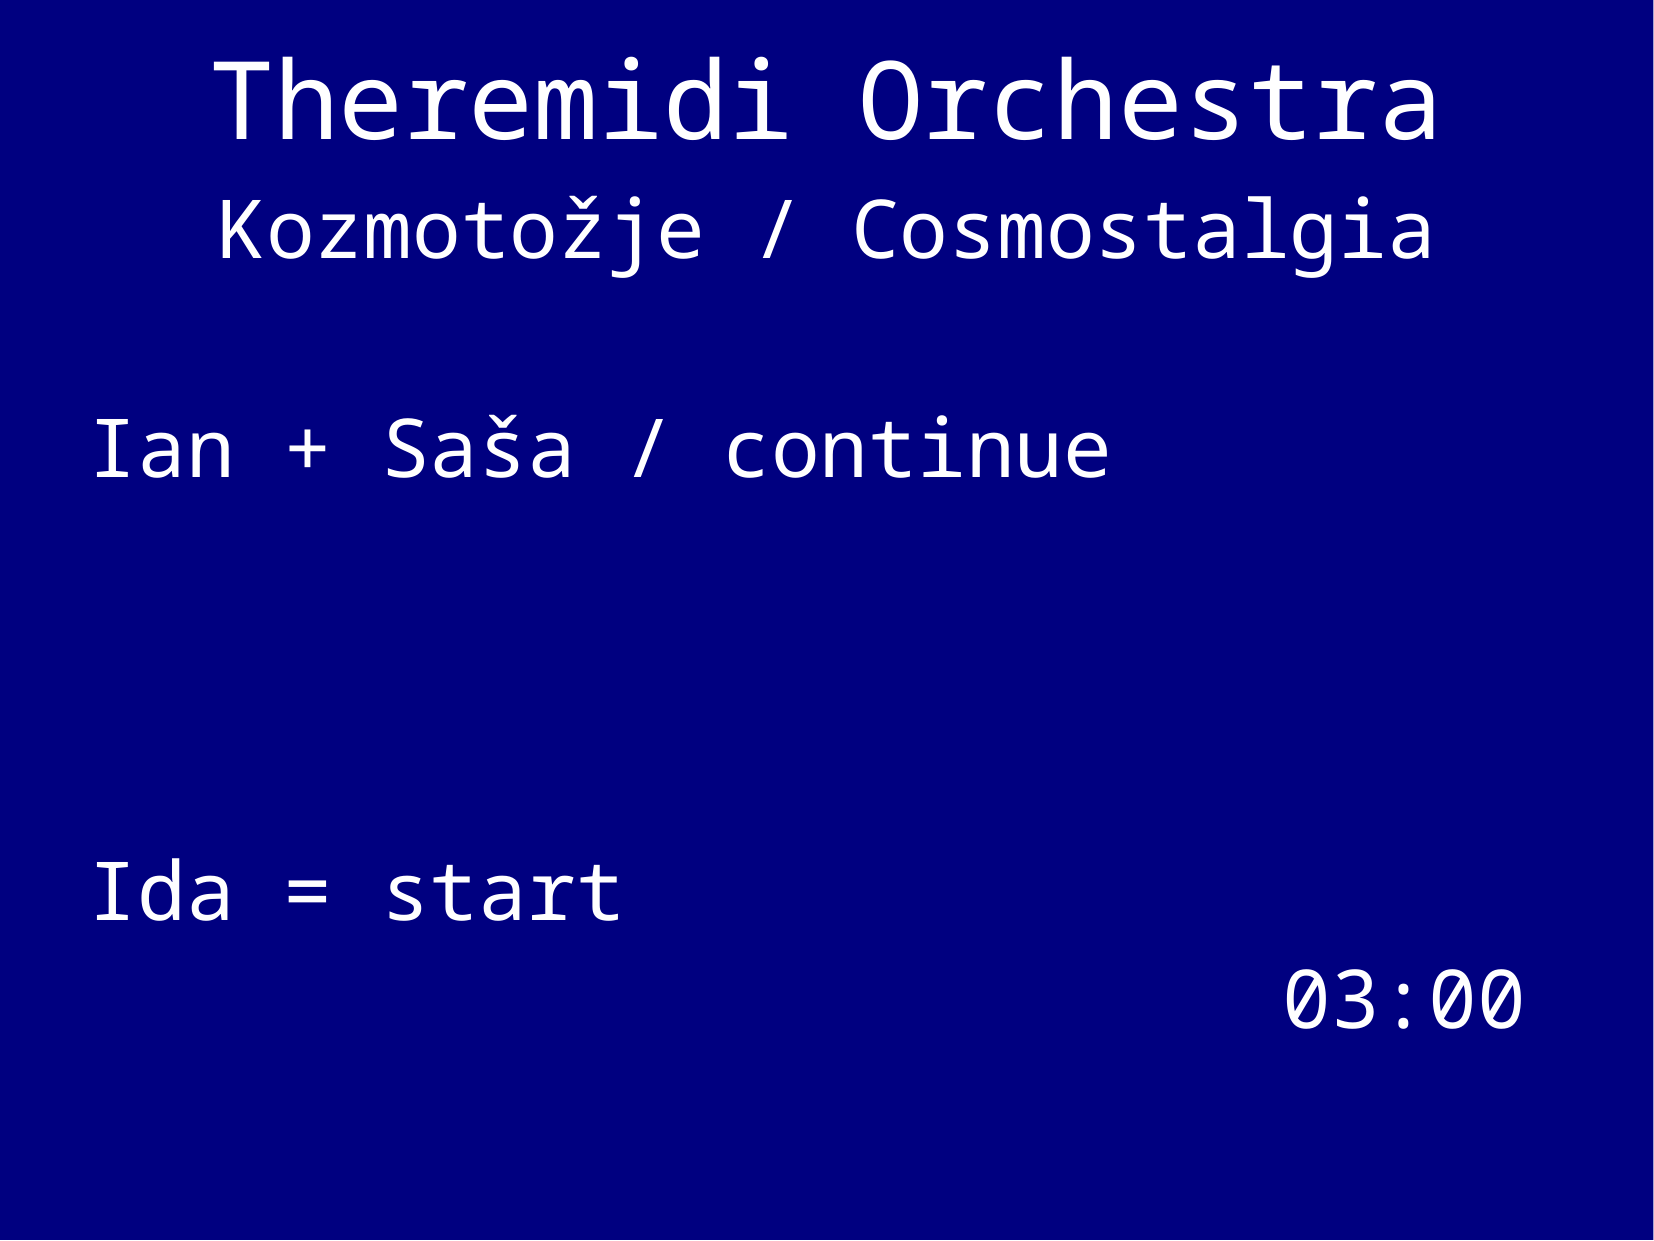

# Theremidi Orchestra Kozmotožje / Cosmostalgia
Ian + Saša / continue
Ida = start
03:00